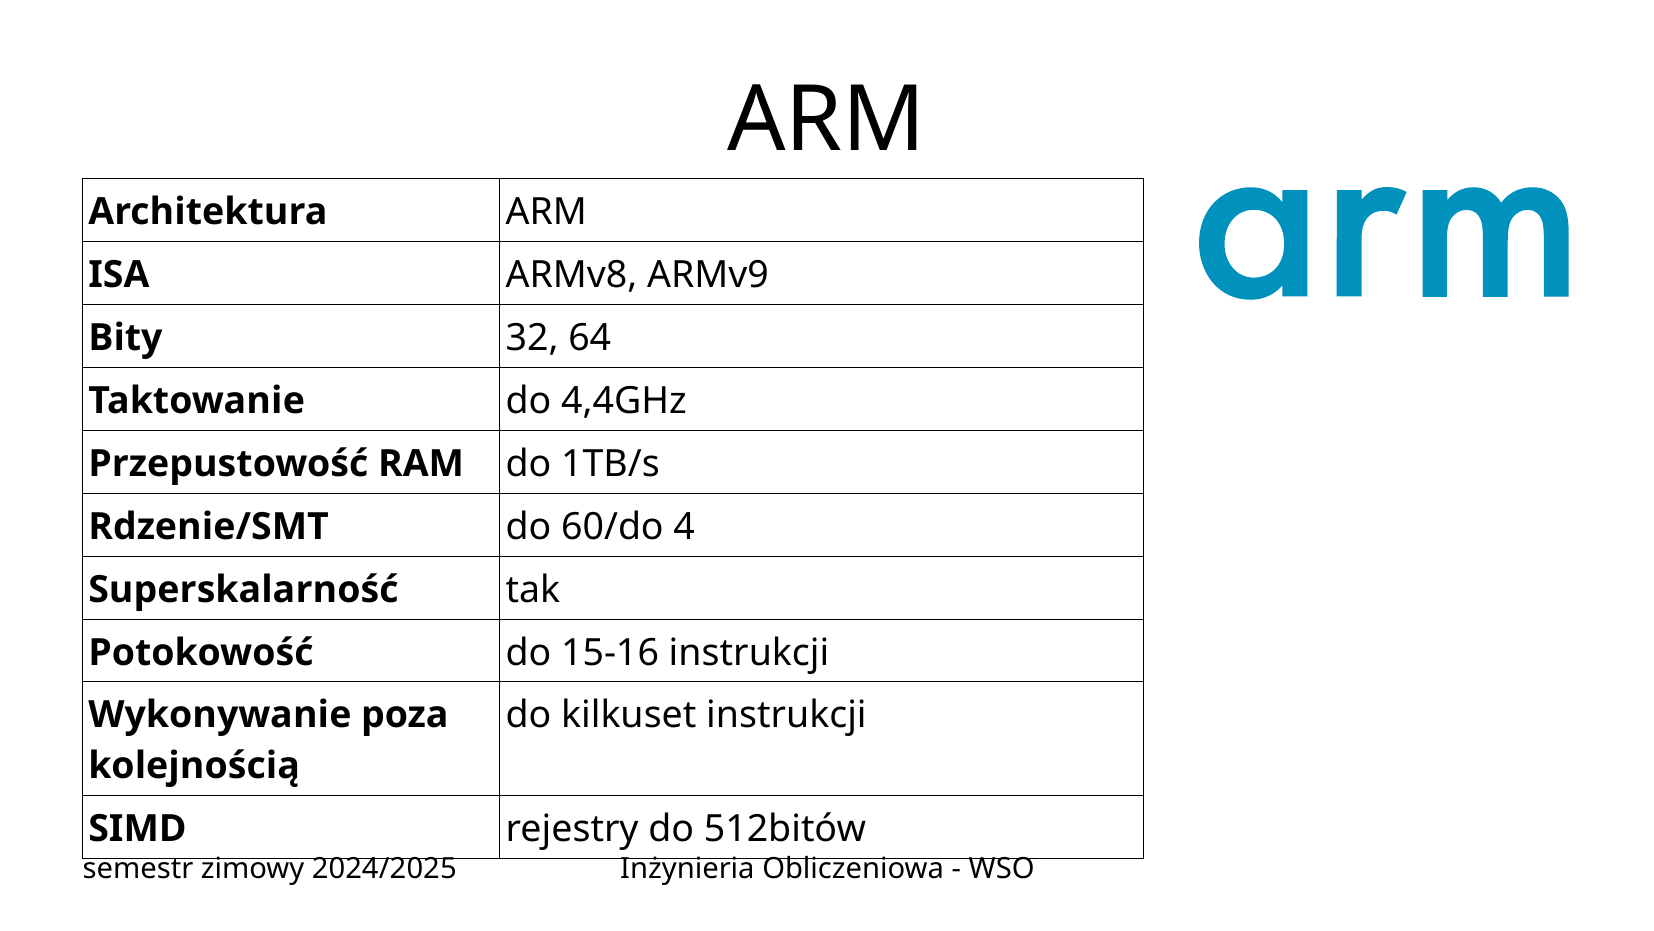

# ARM
| Architektura | ARM |
| --- | --- |
| ISA | ARMv8, ARMv9 |
| Bity | 32, 64 |
| Taktowanie | do 4,4GHz |
| Przepustowość RAM | do 1TB/s |
| Rdzenie/SMT | do 60/do 4 |
| Superskalarność | tak |
| Potokowość | do 15-16 instrukcji |
| Wykonywanie poza kolejnością | do kilkuset instrukcji |
| SIMD | rejestry do 512bitów |
semestr zimowy 2024/2025
Inżynieria Obliczeniowa - WSO